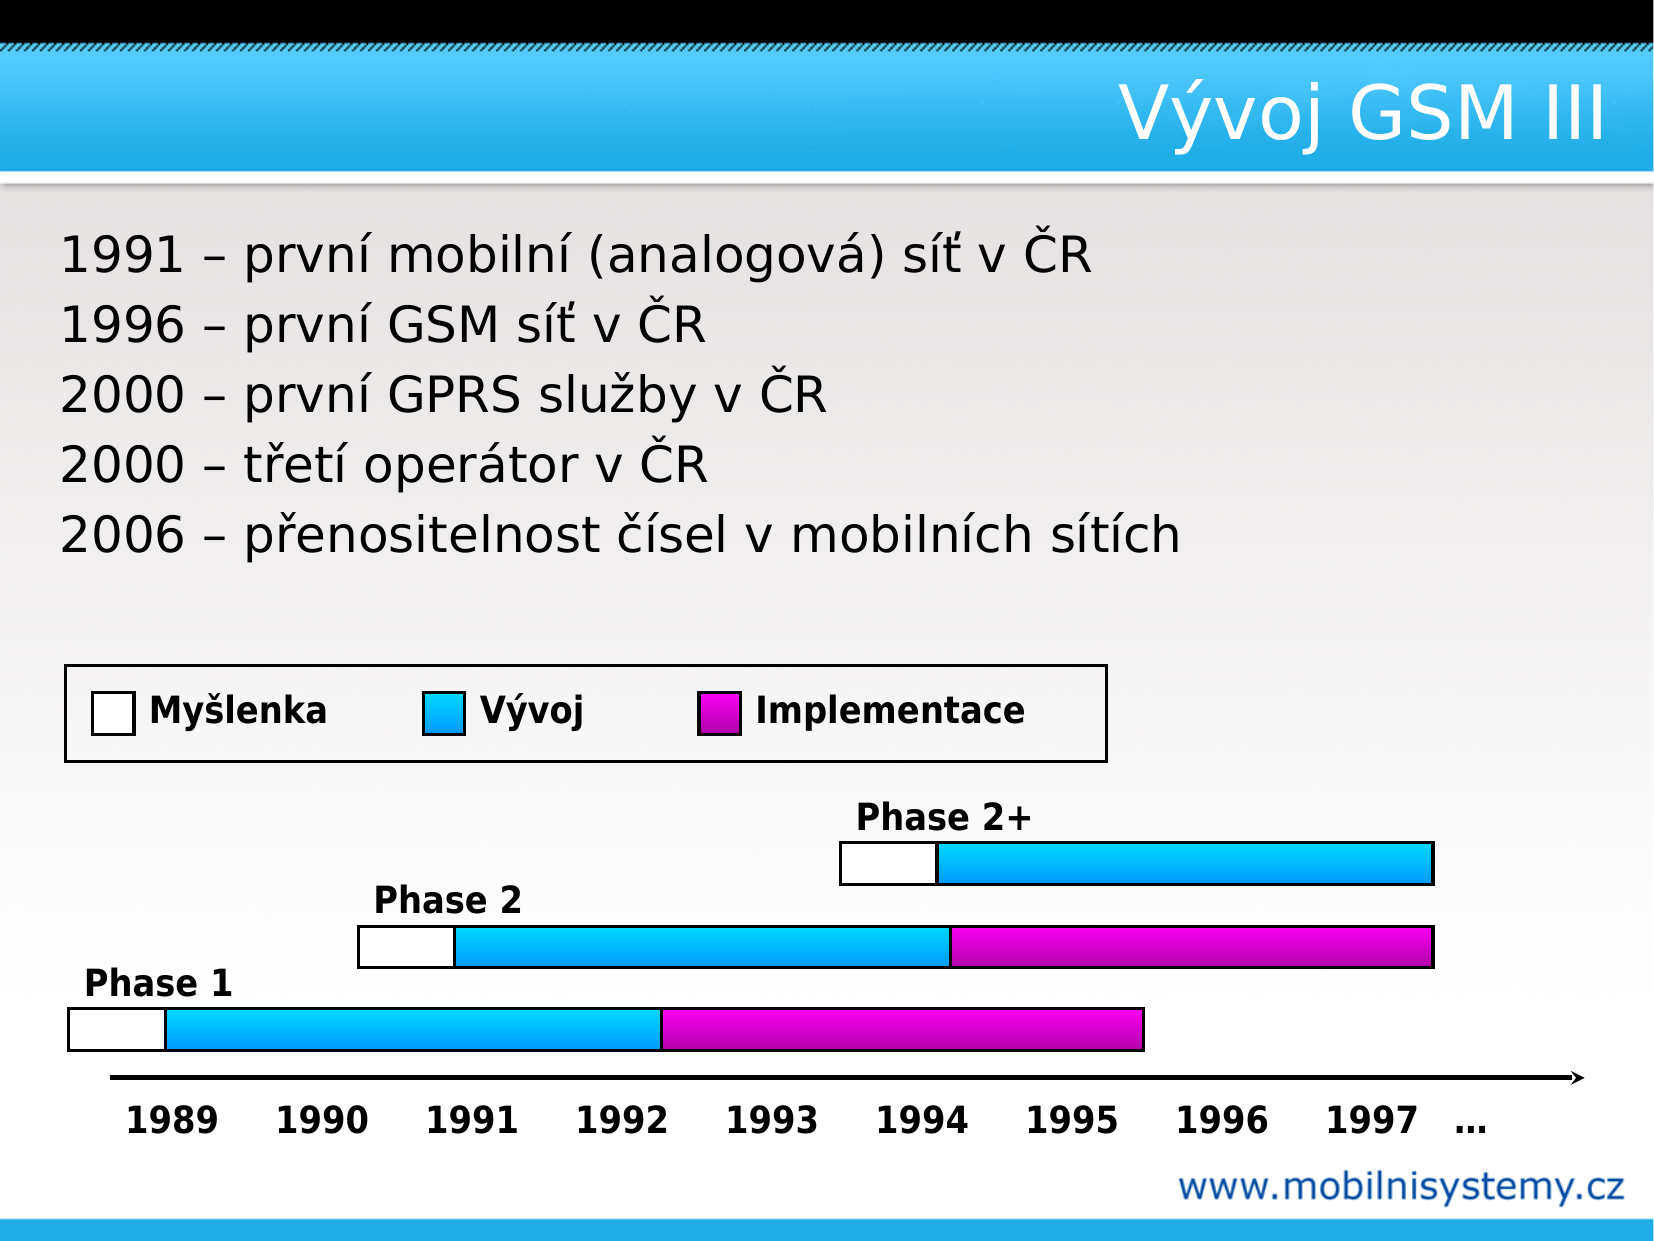

# Vývoj GSM III
1991 – první mobilní (analogová) síť v ČR
1996 – první GSM síť v ČR
2000 – první GPRS služby v ČR
2000 – třetí operátor v ČR
2006 – přenositelnost čísel v mobilních sítích
Myšlenka
Vývoj
Implementace
Phase 2+
Phase 2
Phase 1
1989	1990	1991	1992	1993	1994	1995	1996	1997 …